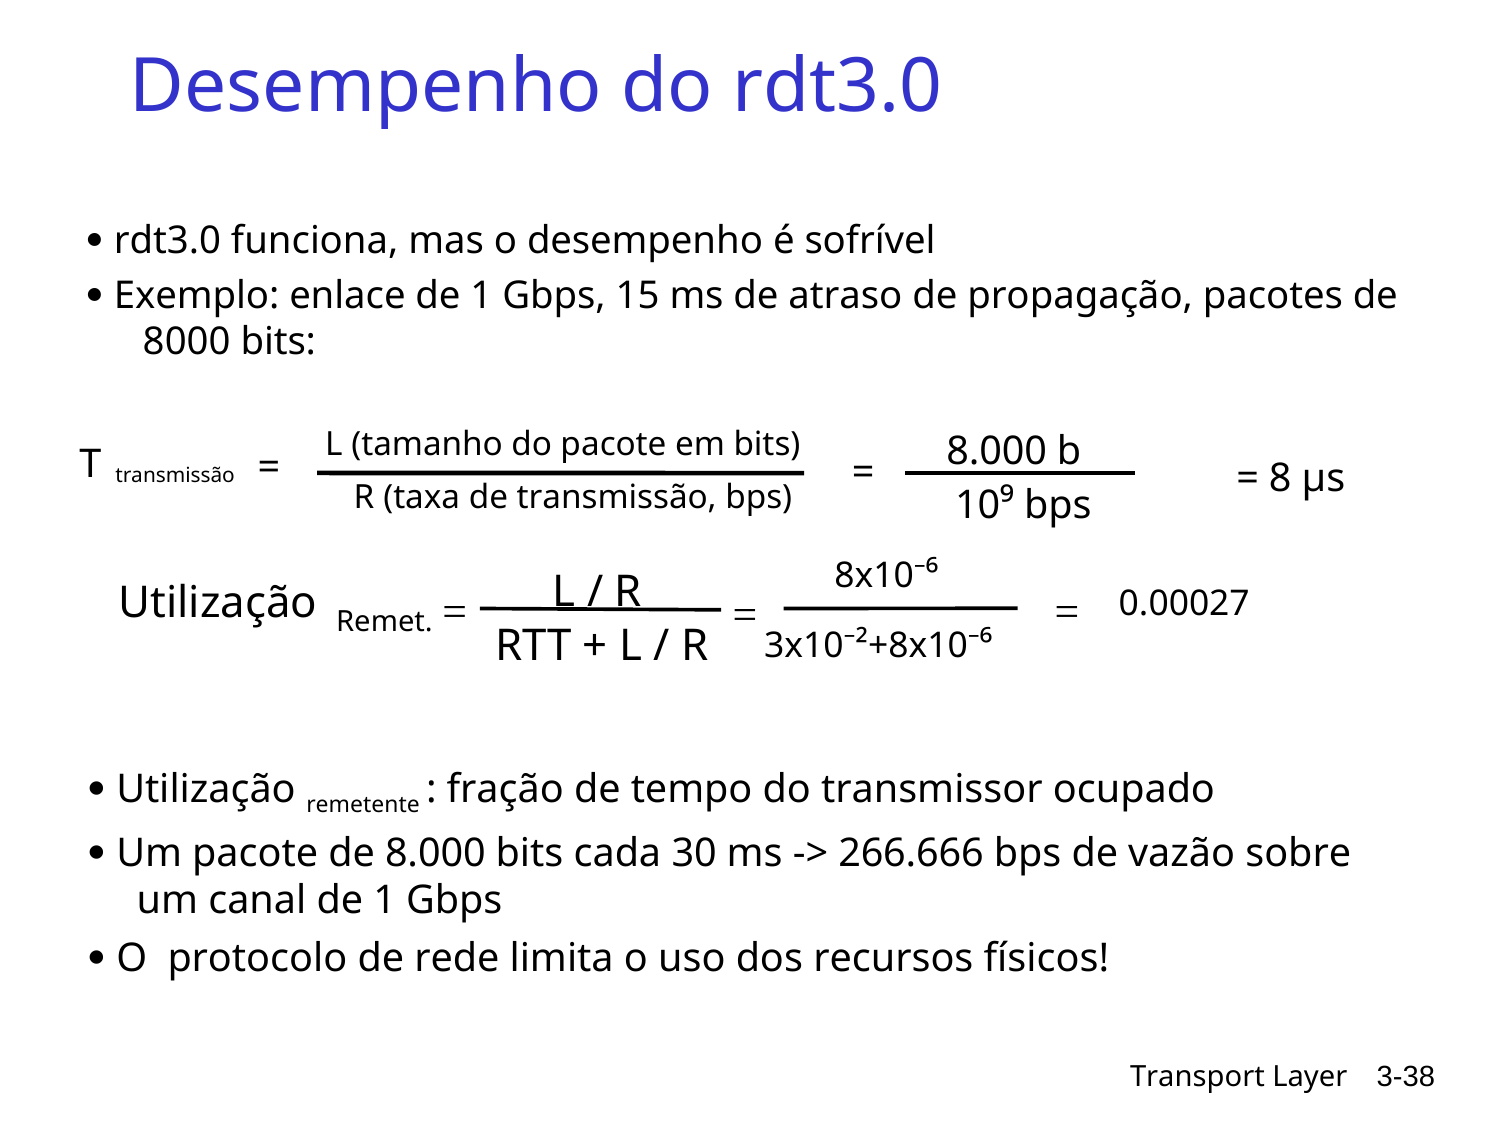

Desempenho do rdt3.0
#  rdt3.0 funciona, mas o desempenho é sofrível
 Exemplo: enlace de 1 Gbps, 15 ms de atraso de propagação, pacotes de 8000 bits:
 L (tamanho do pacote em bits)
 8.000 b
T
=
=
= 8 μs
transmissão
R (taxa de transmissão, bps)
10⁹ bps
8x10⁻⁶
L / R
Utilização
0.00027
=
=
=
Remet.
RTT + L / R
 3x10⁻²+8x10⁻⁶
 Utilização remetente : fração de tempo do transmissor ocupado
 Um pacote de 8.000 bits cada 30 ms -> 266.666 bps de vazão sobre um canal de 1 Gbps
 O protocolo de rede limita o uso dos recursos físicos!
Transport Layer